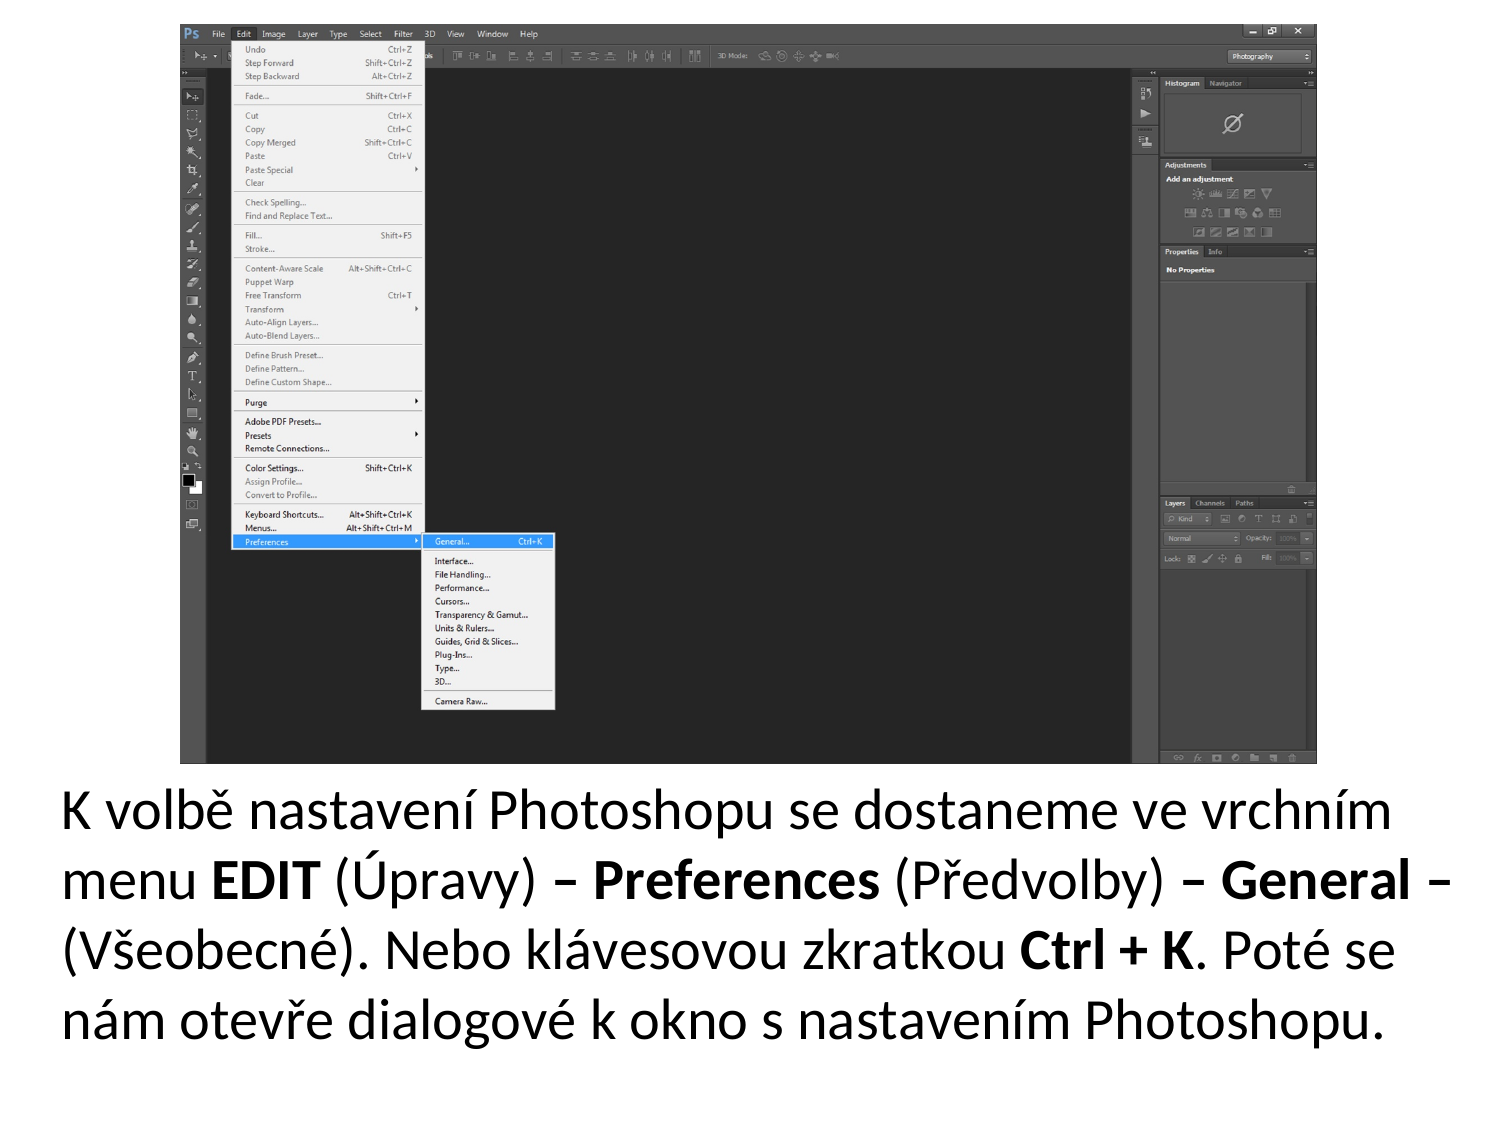

K volbě nastavení Photoshopu se dostaneme ve vrchním menu EDIT (Úpravy) – Preferences (Předvolby) – General – (Všeobecné). Nebo klávesovou zkratkou Ctrl + K. Poté se nám otevře dialogové k okno s nastavením Photoshopu.